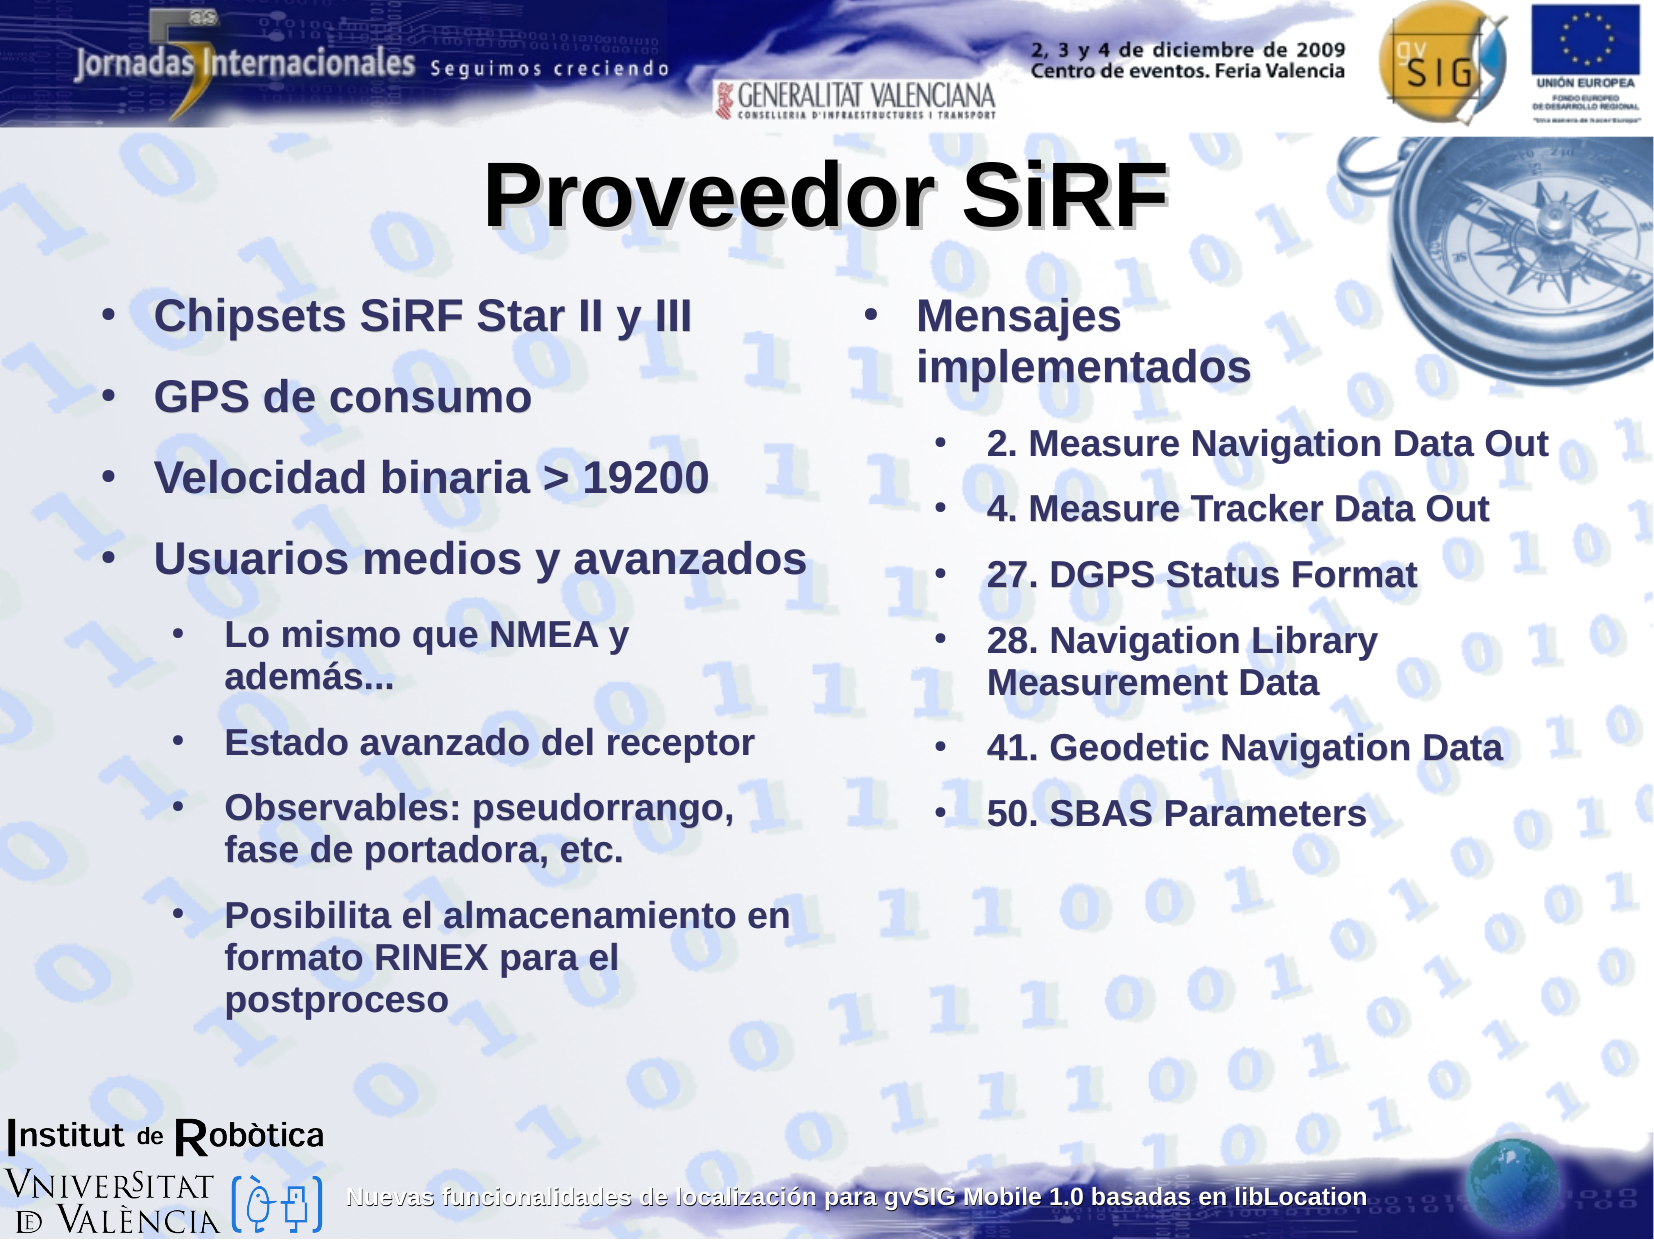

# Proveedor SiRF
Chipsets SiRF Star II y III
GPS de consumo
Velocidad binaria > 19200
Usuarios medios y avanzados
Lo mismo que NMEA y además...
Estado avanzado del receptor
Observables: pseudorrango, fase de portadora, etc.
Posibilita el almacenamiento en formato RINEX para el postproceso
Mensajes
implementados
2. Measure Navigation Data Out
4. Measure Tracker Data Out
27. DGPS Status Format
28. Navigation Library Measurement Data
41. Geodetic Navigation Data
50. SBAS Parameters